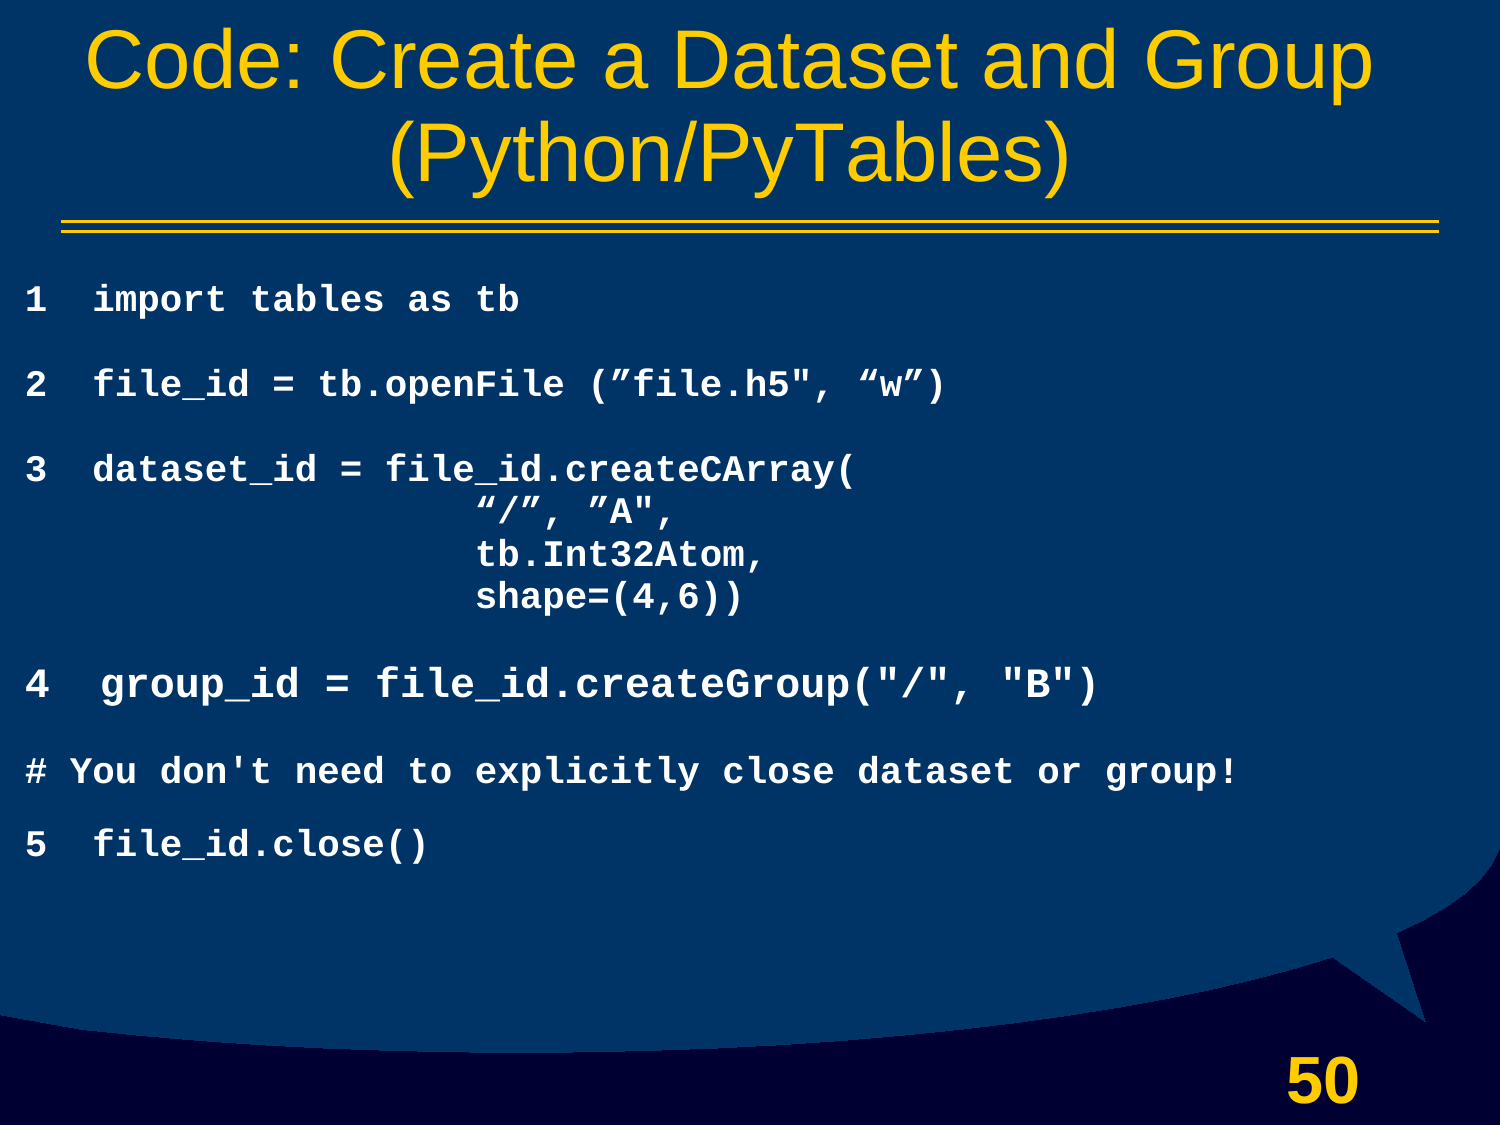

# Code: Create a Dataset and Group (Python/PyTables)
1 import tables as tb
2 file_id = tb.openFile (”file.h5", “w”)
3 dataset_id = file_id.createCArray(
			“/”, ”A", 							tb.Int32Atom,
			shape=(4,6))
4 group_id = file_id.createGroup("/", "B")
# You don't need to explicitly close dataset or group!
5 file_id.close()